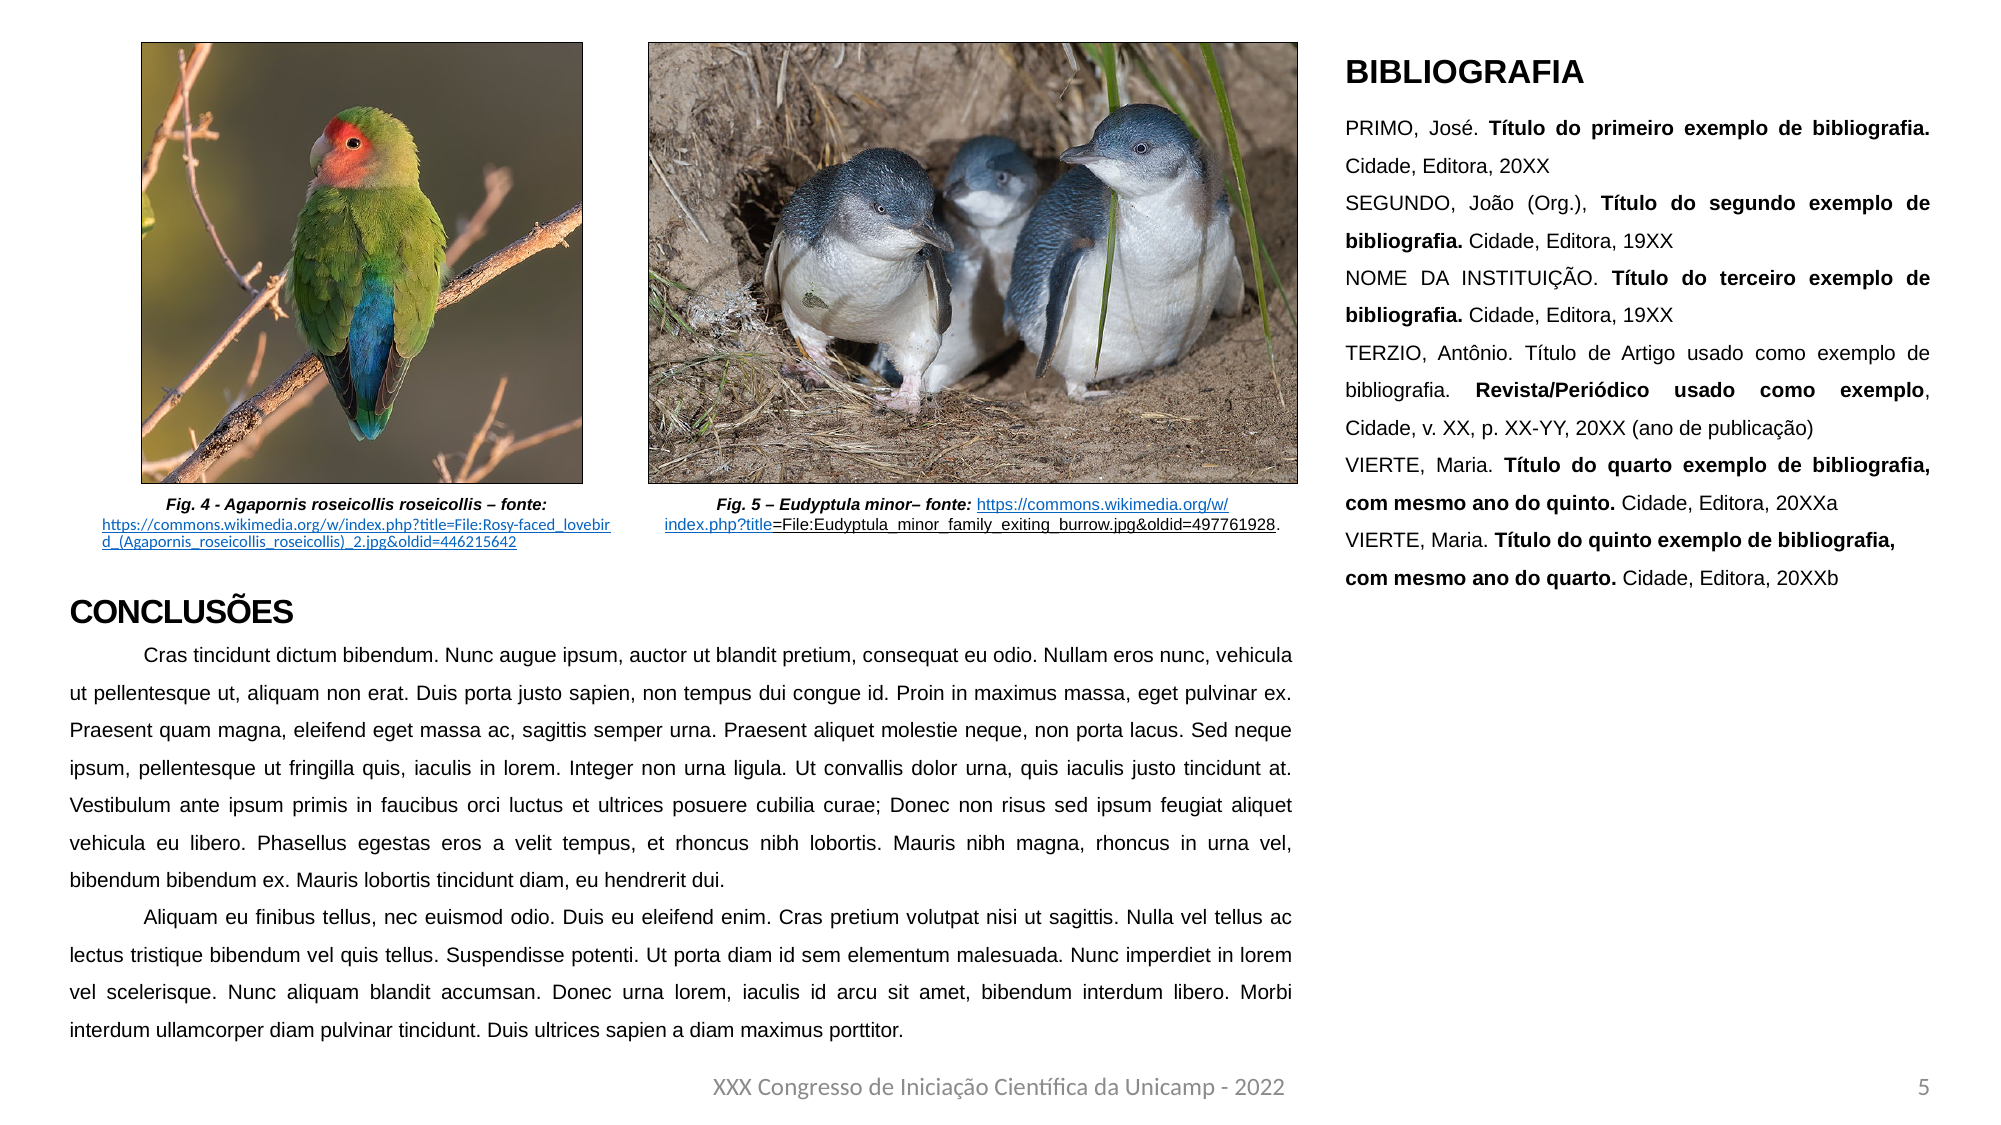

Fig. 4 - Agapornis roseicollis roseicollis – fonte: https://commons.wikimedia.org/w/index.php?title=File:Rosy-faced_lovebird_(Agapornis_roseicollis_roseicollis)_2.jpg&oldid=446215642
Fig. 5 – Eudyptula minor– fonte: https://commons.wikimedia.org/w/index.php?title=File:Eudyptula_minor_family_exiting_burrow.jpg&oldid=497761928.
BIBLIOGRAFIA
PRIMO, José. Título do primeiro exemplo de bibliografia. Cidade, Editora, 20XX
SEGUNDO, João (Org.), Título do segundo exemplo de bibliografia. Cidade, Editora, 19XX
NOME DA INSTITUIÇÃO. Título do terceiro exemplo de bibliografia. Cidade, Editora, 19XX
TERZIO, Antônio. Título de Artigo usado como exemplo de bibliografia. Revista/Periódico usado como exemplo, Cidade, v. XX, p. XX-YY, 20XX (ano de publicação)
VIERTE, Maria. Título do quarto exemplo de bibliografia, com mesmo ano do quinto. Cidade, Editora, 20XXa
VIERTE, Maria. Título do quinto exemplo de bibliografia, com mesmo ano do quarto. Cidade, Editora, 20XXb
CONCLUSÕES
	Cras tincidunt dictum bibendum. Nunc augue ipsum, auctor ut blandit pretium, consequat eu odio. Nullam eros nunc, vehicula ut pellentesque ut, aliquam non erat. Duis porta justo sapien, non tempus dui congue id. Proin in maximus massa, eget pulvinar ex. Praesent quam magna, eleifend eget massa ac, sagittis semper urna. Praesent aliquet molestie neque, non porta lacus. Sed neque ipsum, pellentesque ut fringilla quis, iaculis in lorem. Integer non urna ligula. Ut convallis dolor urna, quis iaculis justo tincidunt at. Vestibulum ante ipsum primis in faucibus orci luctus et ultrices posuere cubilia curae; Donec non risus sed ipsum feugiat aliquet vehicula eu libero. Phasellus egestas eros a velit tempus, et rhoncus nibh lobortis. Mauris nibh magna, rhoncus in urna vel, bibendum bibendum ex. Mauris lobortis tincidunt diam, eu hendrerit dui.
	Aliquam eu finibus tellus, nec euismod odio. Duis eu eleifend enim. Cras pretium volutpat nisi ut sagittis. Nulla vel tellus ac lectus tristique bibendum vel quis tellus. Suspendisse potenti. Ut porta diam id sem elementum malesuada. Nunc imperdiet in lorem vel scelerisque. Nunc aliquam blandit accumsan. Donec urna lorem, iaculis id arcu sit amet, bibendum interdum libero. Morbi interdum ullamcorper diam pulvinar tincidunt. Duis ultrices sapien a diam maximus porttitor.
XXX Congresso de Iniciação Científica da Unicamp - 2022